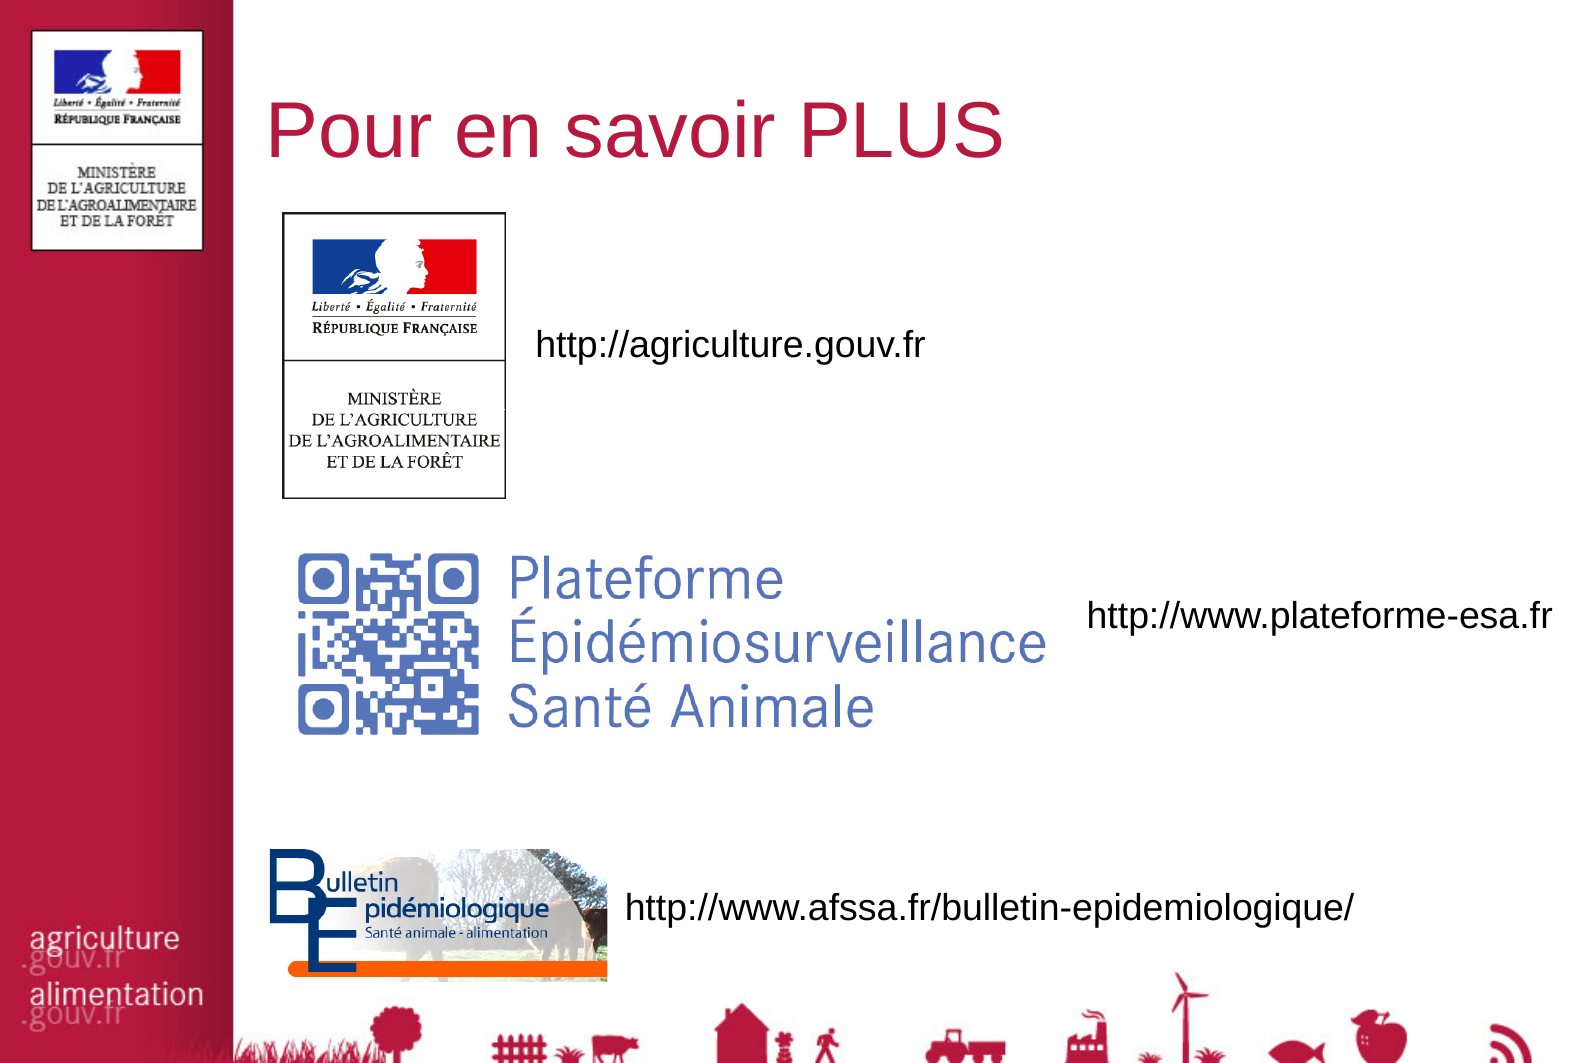

# Pour en savoir PLUS
http://agriculture.gouv.fr
http://www.plateforme-esa.fr
http://www.afssa.fr/bulletin-epidemiologique/